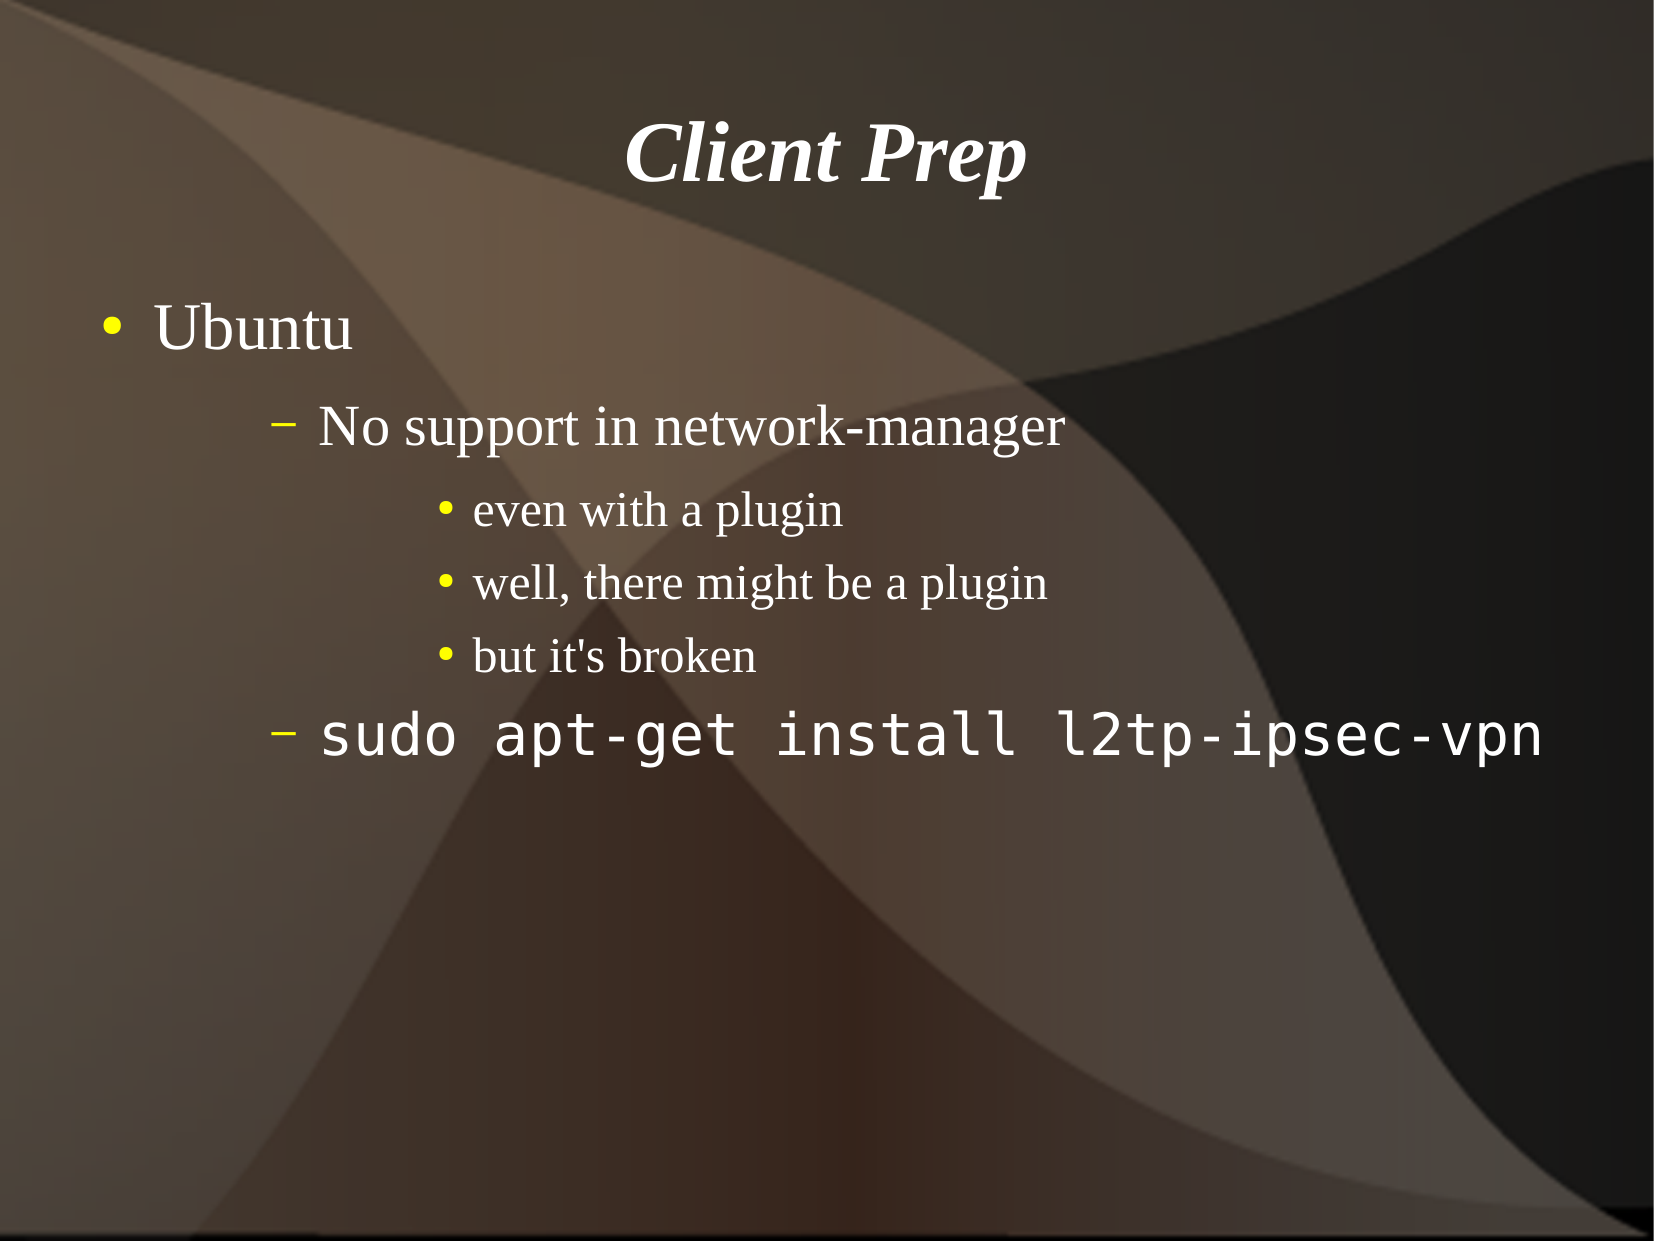

# Client Prep
Ubuntu
No support in network-manager
even with a plugin
well, there might be a plugin
but it's broken
sudo apt-get install l2tp-ipsec-vpn